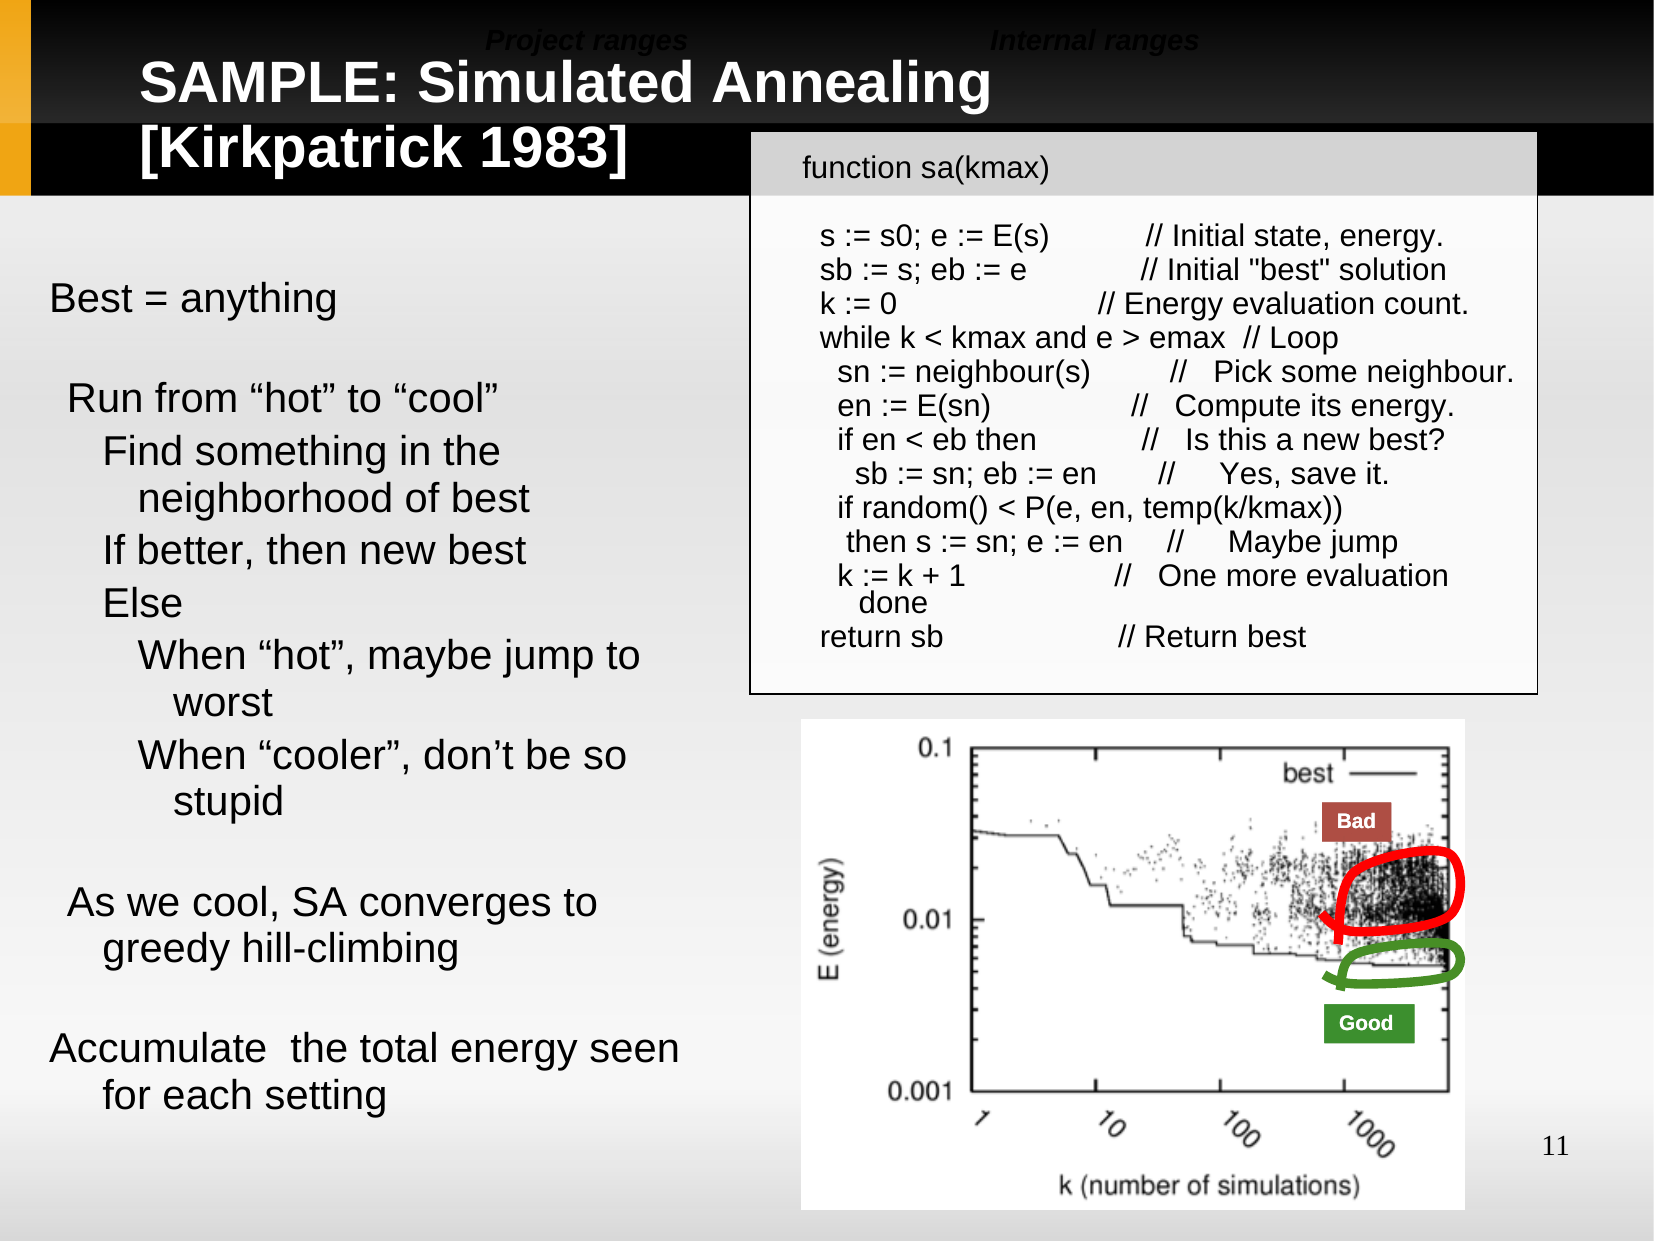

Project ranges
Internal ranges
# SAMPLE: Simulated Annealing [Kirkpatrick 1983]
function sa(kmax)
 s := s0; e := E(s) // Initial state, energy.
 sb := s; eb := e // Initial "best" solution
 k := 0 // Energy evaluation count.
 while k < kmax and e > emax // Loop
 sn := neighbour(s) // Pick some neighbour.
 en := E(sn) // Compute its energy.
 if en < eb then // Is this a new best?
 sb := sn; eb := en // Yes, save it.
 if random() < P(e, en, temp(k/kmax))
 then s := sn; e := en // Maybe jump
 k := k + 1 // One more evaluation done
 return sb // Return best
Best = anything
Run from “hot” to “cool”
Find something in the
neighborhood of best
If better, then new best
Else
When “hot”, maybe jump to worst
When “cooler”, don’t be so stupid
As we cool, SA converges to greedy hill-climbing
Accumulate the total energy seen for each setting
Bad
Bad
Bad
Bad
Bad
Bad
Bad
Bad
Bad
Bad
Bad
Bad
Bad
Good
Good
Good
Good
Good
Good
Good
Good
Good
Good
11